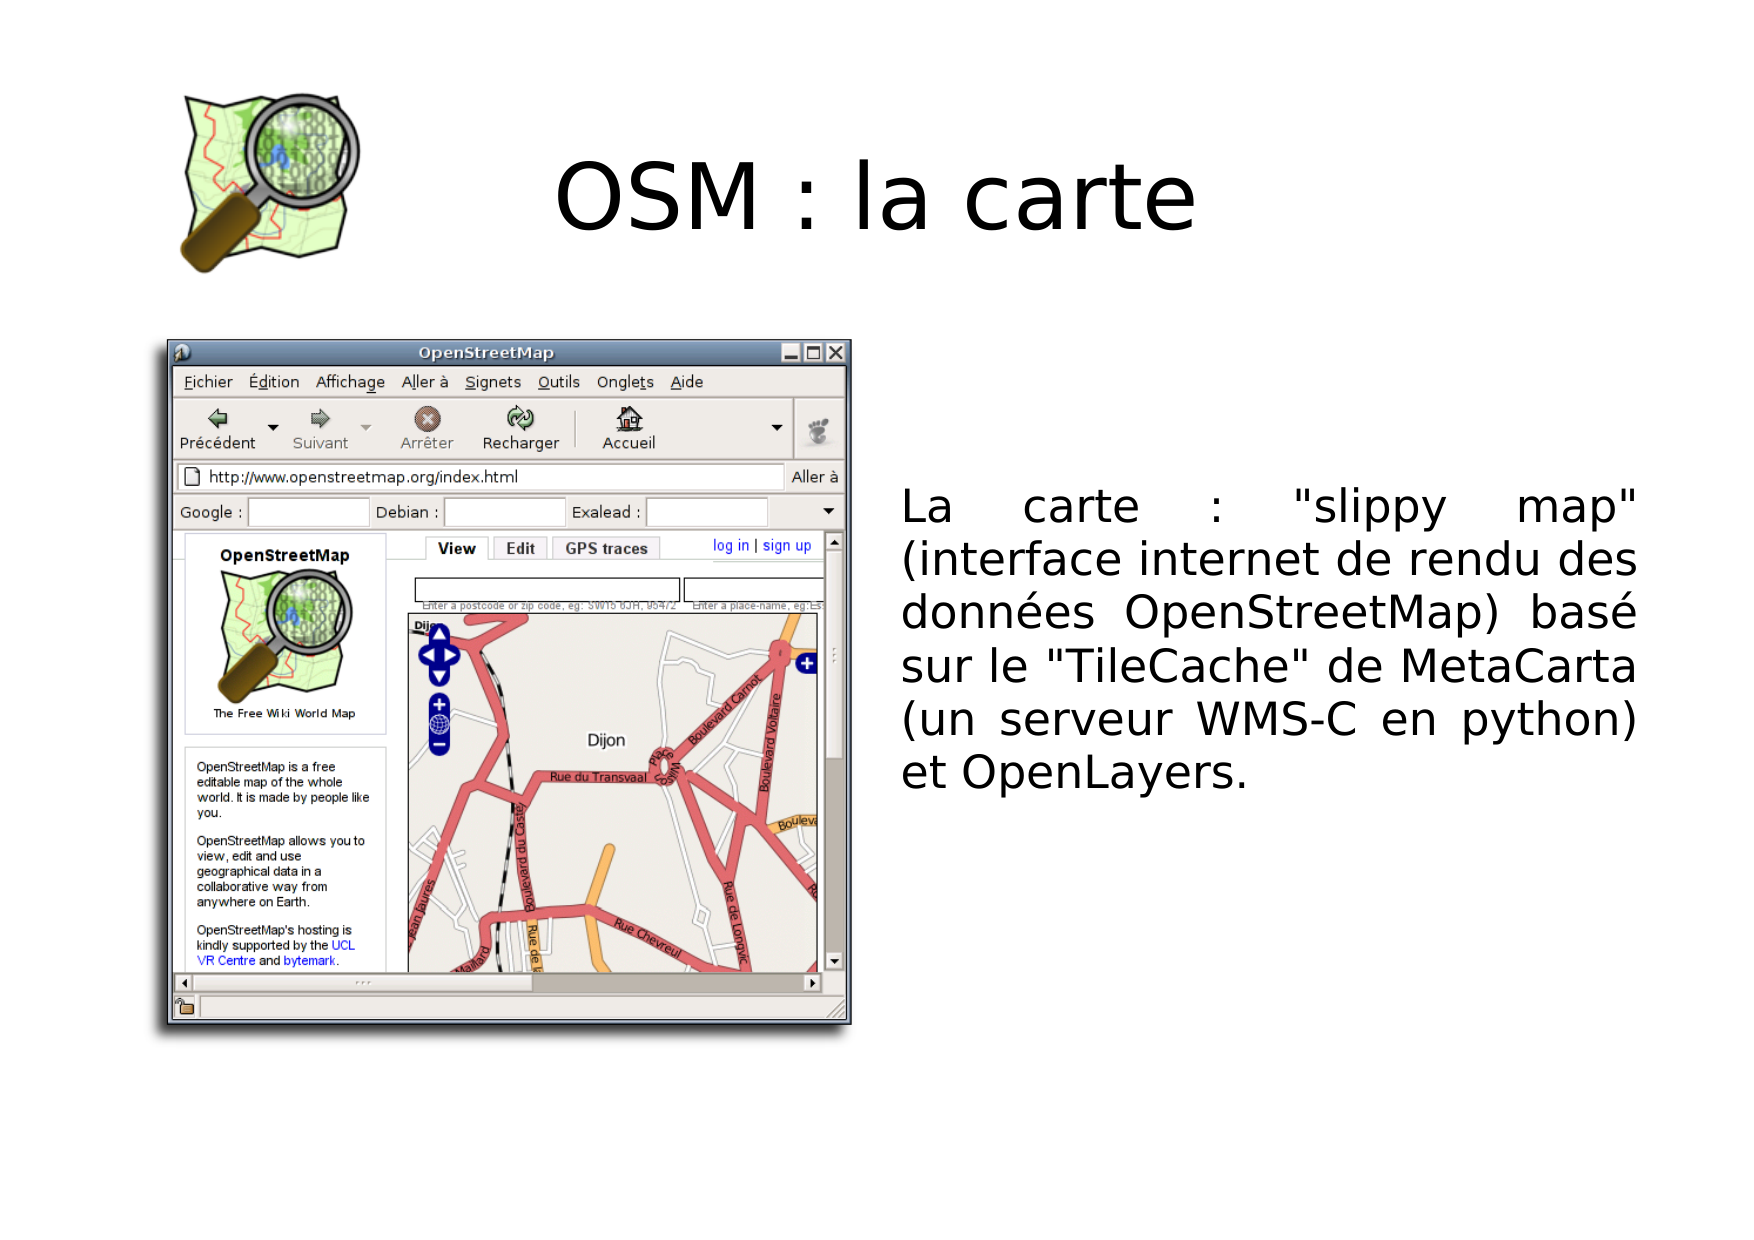

# OSM : la carte
La carte : "slippy map" (interface internet de rendu des données OpenStreetMap) basé sur le "TileCache" de MetaCarta (un serveur WMS-C en python) et OpenLayers.